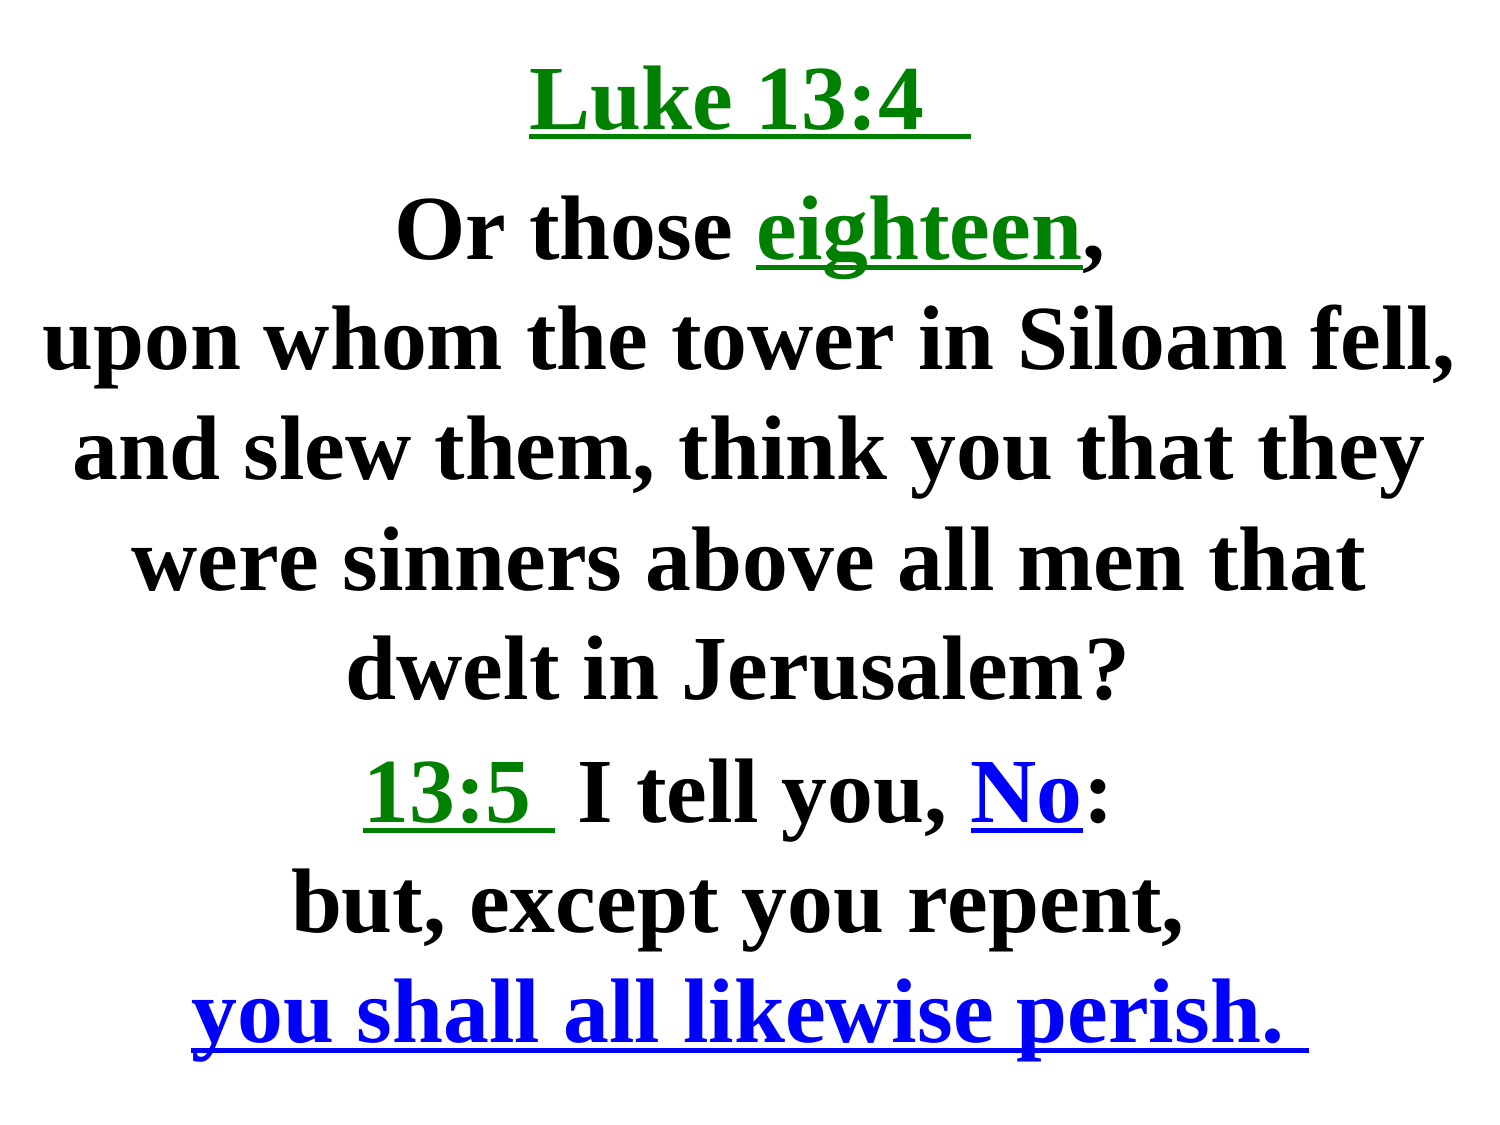

# Luke 13:4
 Or those eighteen,
upon whom the tower in Siloam fell, and slew them, think you that they were sinners above all men that dwelt in Jerusalem?
13:5  I tell you, No:
but, except you repent,
you shall all likewise perish.